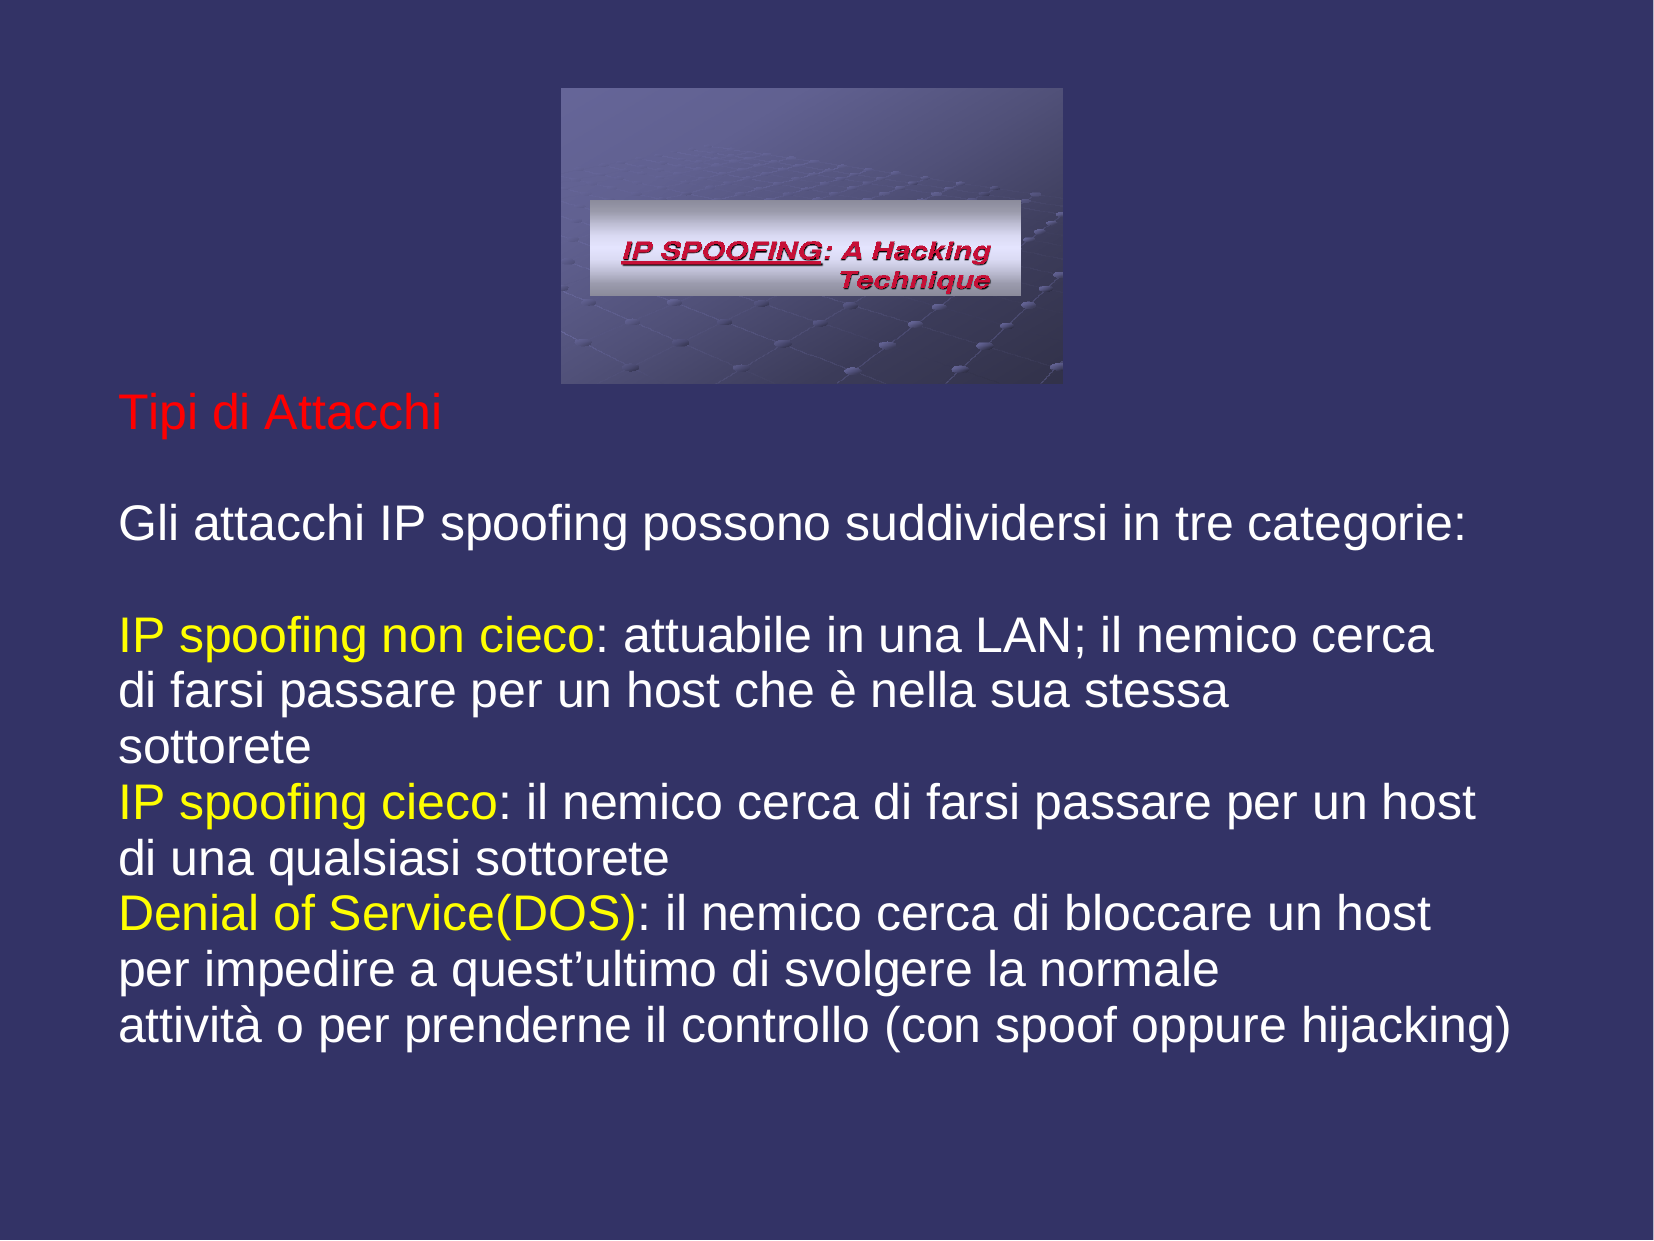

Tipi di Attacchi
Gli attacchi IP spoofing possono suddividersi in tre categorie:
IP spoofing non cieco: attuabile in una LAN; il nemico cerca
di farsi passare per un host che è nella sua stessa
sottorete
IP spoofing cieco: il nemico cerca di farsi passare per un host
di una qualsiasi sottorete
Denial of Service(DOS): il nemico cerca di bloccare un host
per impedire a quest’ultimo di svolgere la normale
attività o per prenderne il controllo (con spoof oppure hijacking)